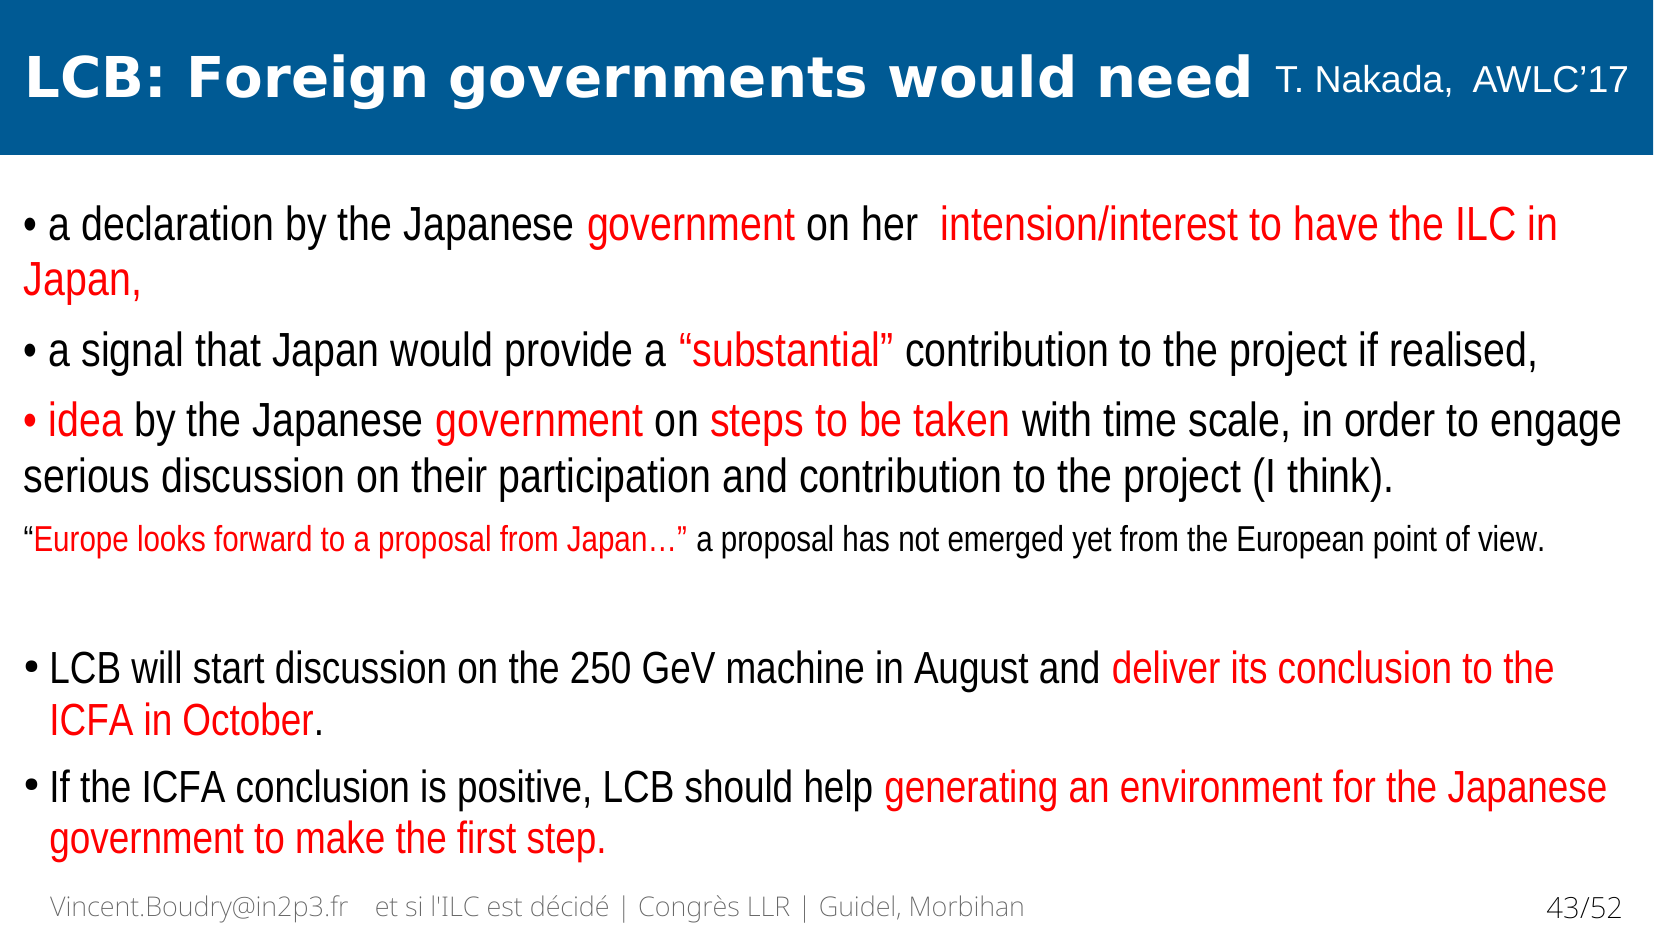

# LCB: Foreign governments would need
T. Nakada, AWLC’17
• a declaration by the Japanese government on her intension/interest to have the ILC in Japan,
• a signal that Japan would provide a “substantial” contribution to the project if realised,
• idea by the Japanese government on steps to be taken with time scale, in order to engage serious discussion on their participation and contribution to the project (I think).
“Europe looks forward to a proposal from Japan…” a proposal has not emerged yet from the European point of view.
LCB will start discussion on the 250 GeV machine in August and deliver its conclusion to the ICFA in October.
If the ICFA conclusion is positive, LCB should help generating an environment for the Japanese government to make the first step.
et si l'ILC est décidé | Congrès LLR | Guidel, Morbihan
43